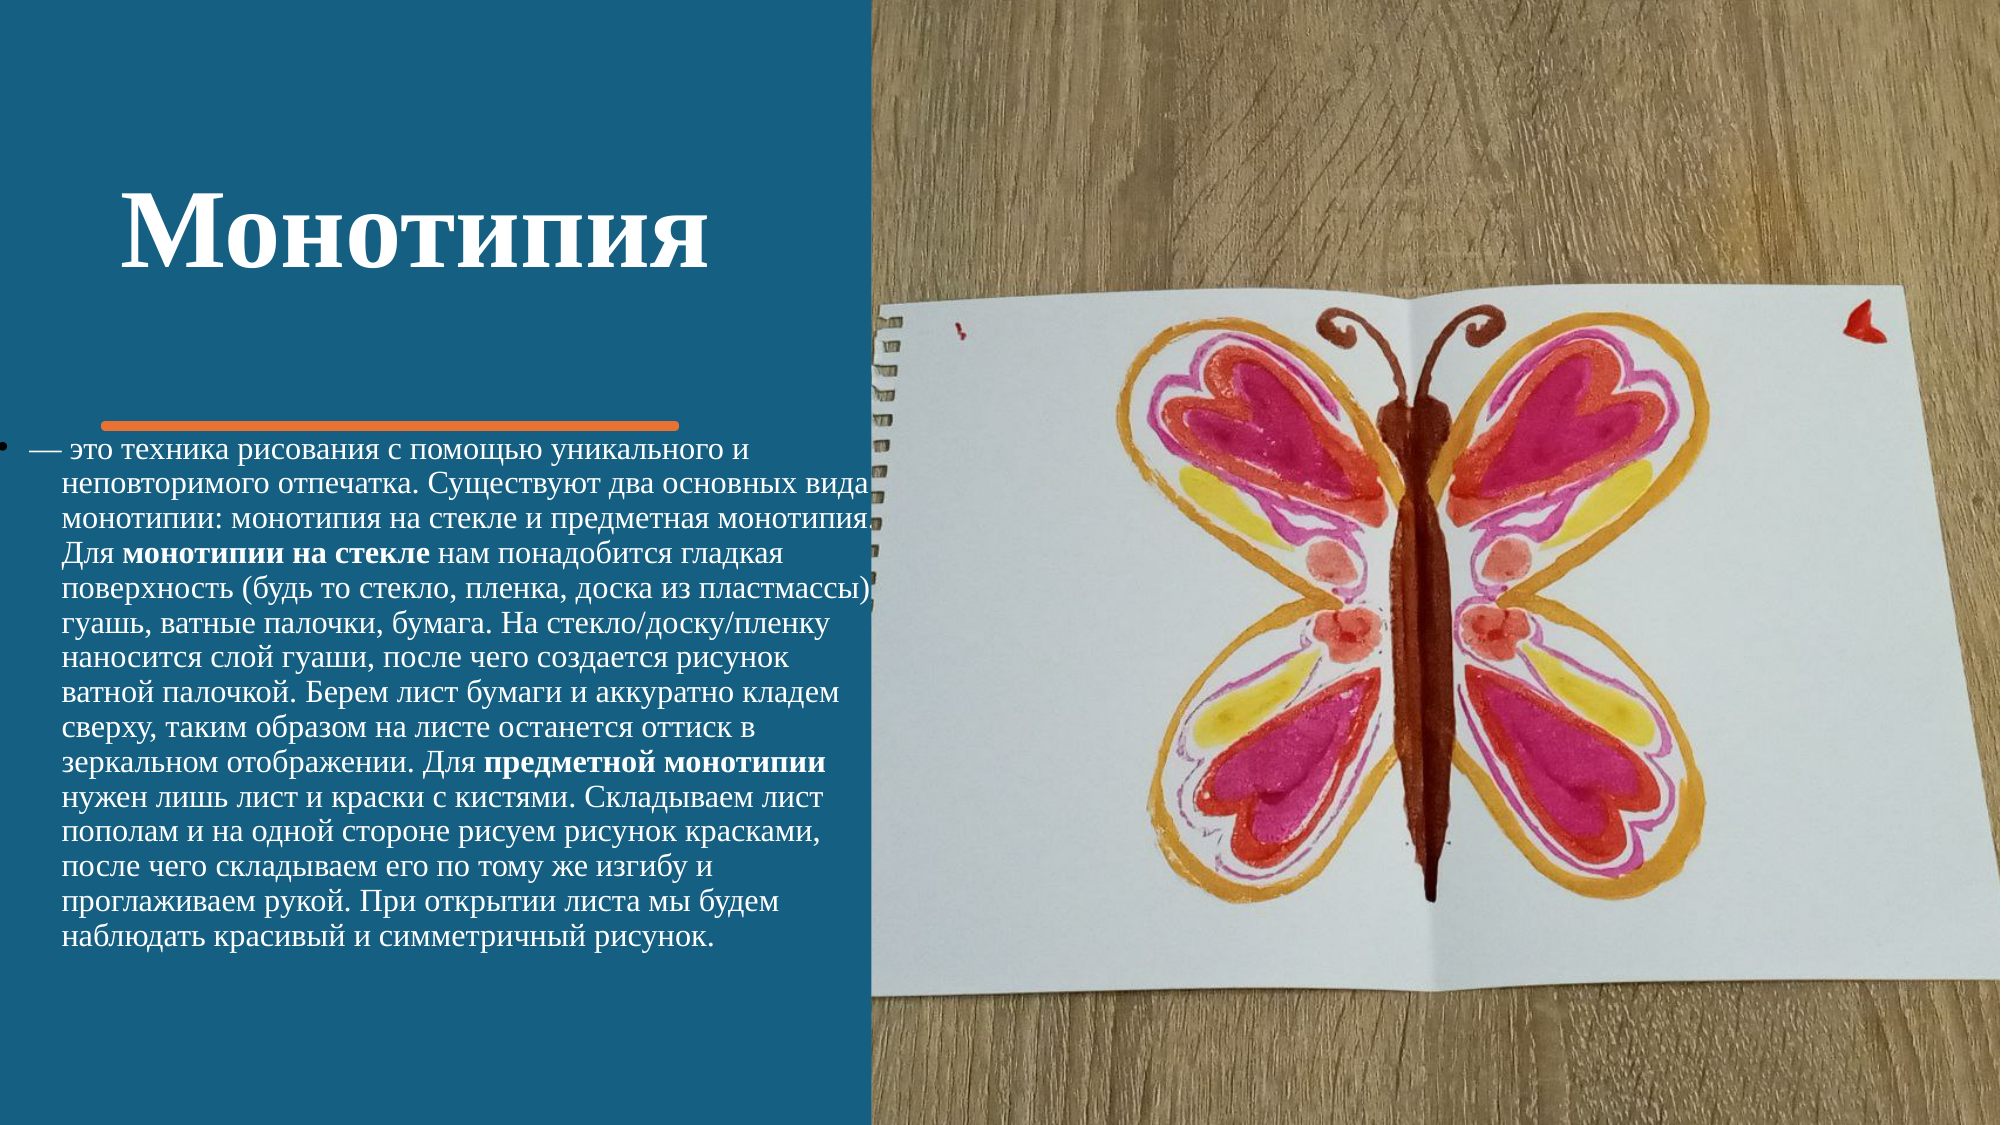

# Монотипия
— это техника рисования с помощью уникального и неповторимого отпечатка. Существуют два основных вида монотипии: монотипия на стекле и предметная монотипия. Для монотипии на стекле нам понадобится гладкая поверхность (будь то стекло, пленка, доска из пластмассы), гуашь, ватные палочки, бумага. На стекло/доску/пленку наносится слой гуаши, после чего создается рисунок ватной палочкой. Берем лист бумаги и аккуратно кладем сверху, таким образом на листе останется оттиск в зеркальном отображении. Для предметной монотипии нужен лишь лист и краски с кистями. Складываем лист пополам и на одной стороне рисуем рисунок красками, после чего складываем его по тому же изгибу и проглаживаем рукой. При открытии листа мы будем наблюдать красивый и симметричный рисунок.